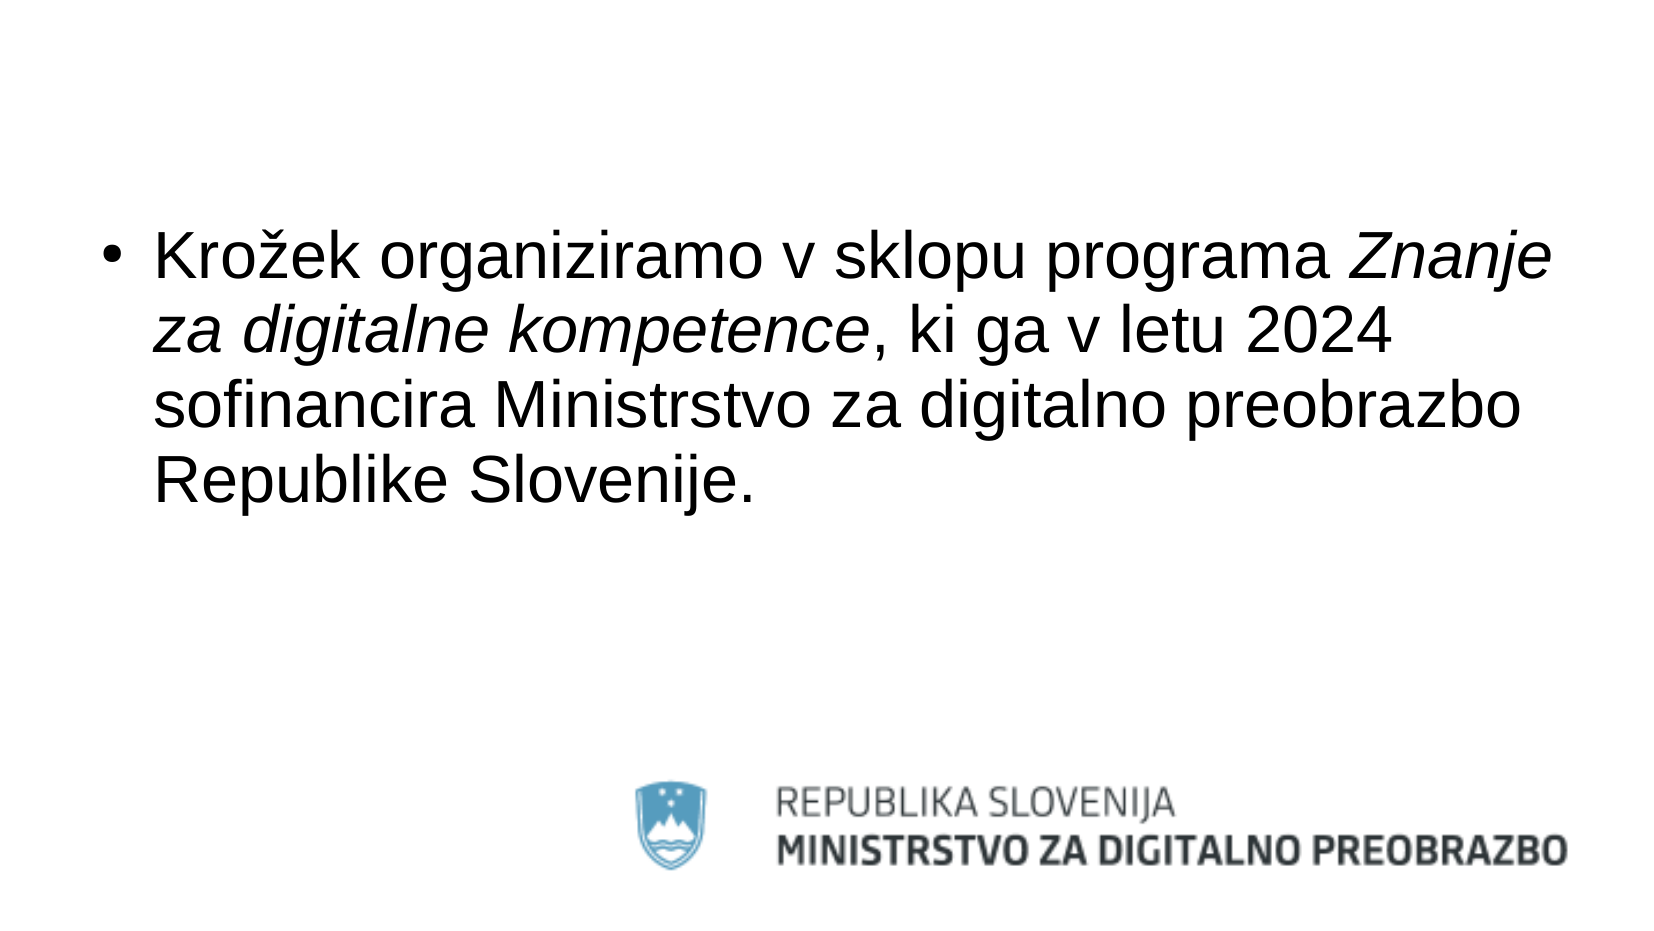

#
Krožek organiziramo v sklopu programa Znanje za digitalne kompetence, ki ga v letu 2024 sofinancira Ministrstvo za digitalno preobrazbo Republike Slovenije.